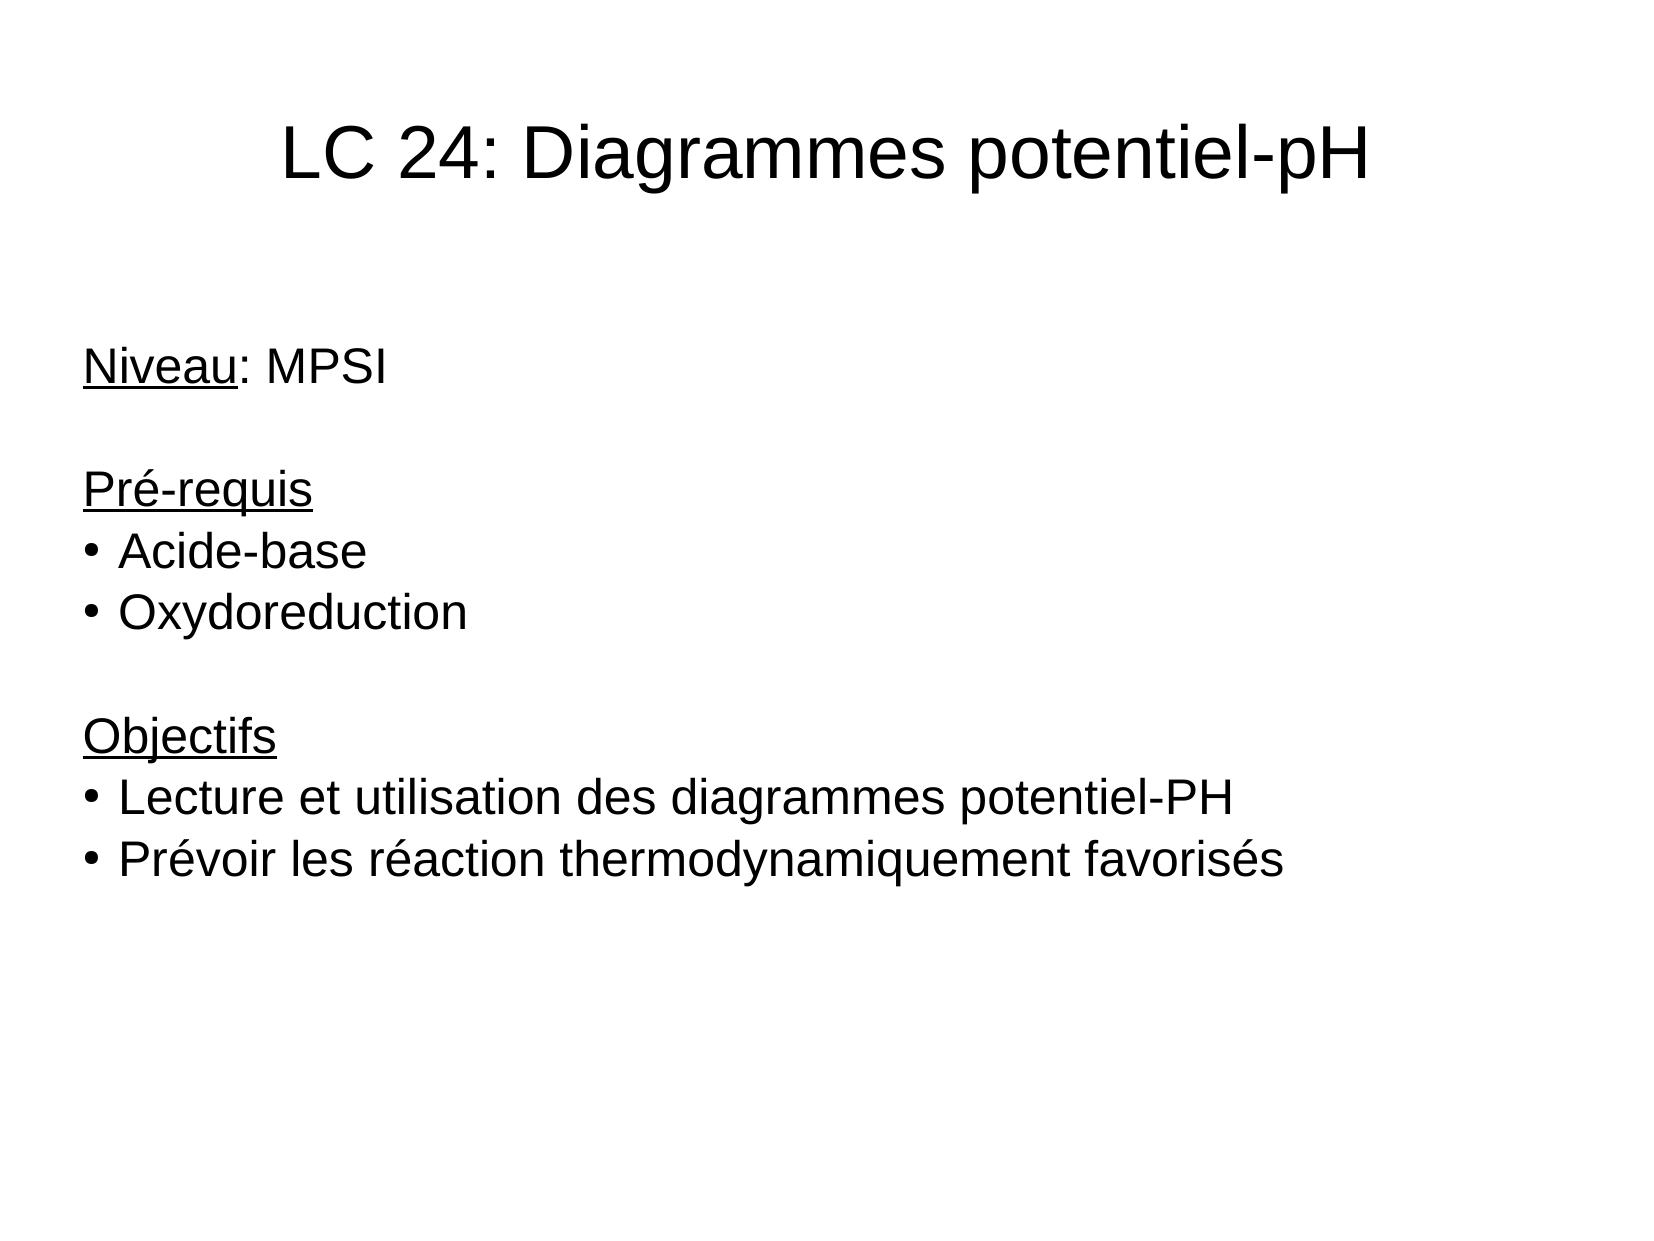

# LC 24: Diagrammes potentiel-pH
Niveau: MPSI
Pré-requis
Acide-base
Oxydoreduction
Objectifs
Lecture et utilisation des diagrammes potentiel-PH
Prévoir les réaction thermodynamiquement favorisés